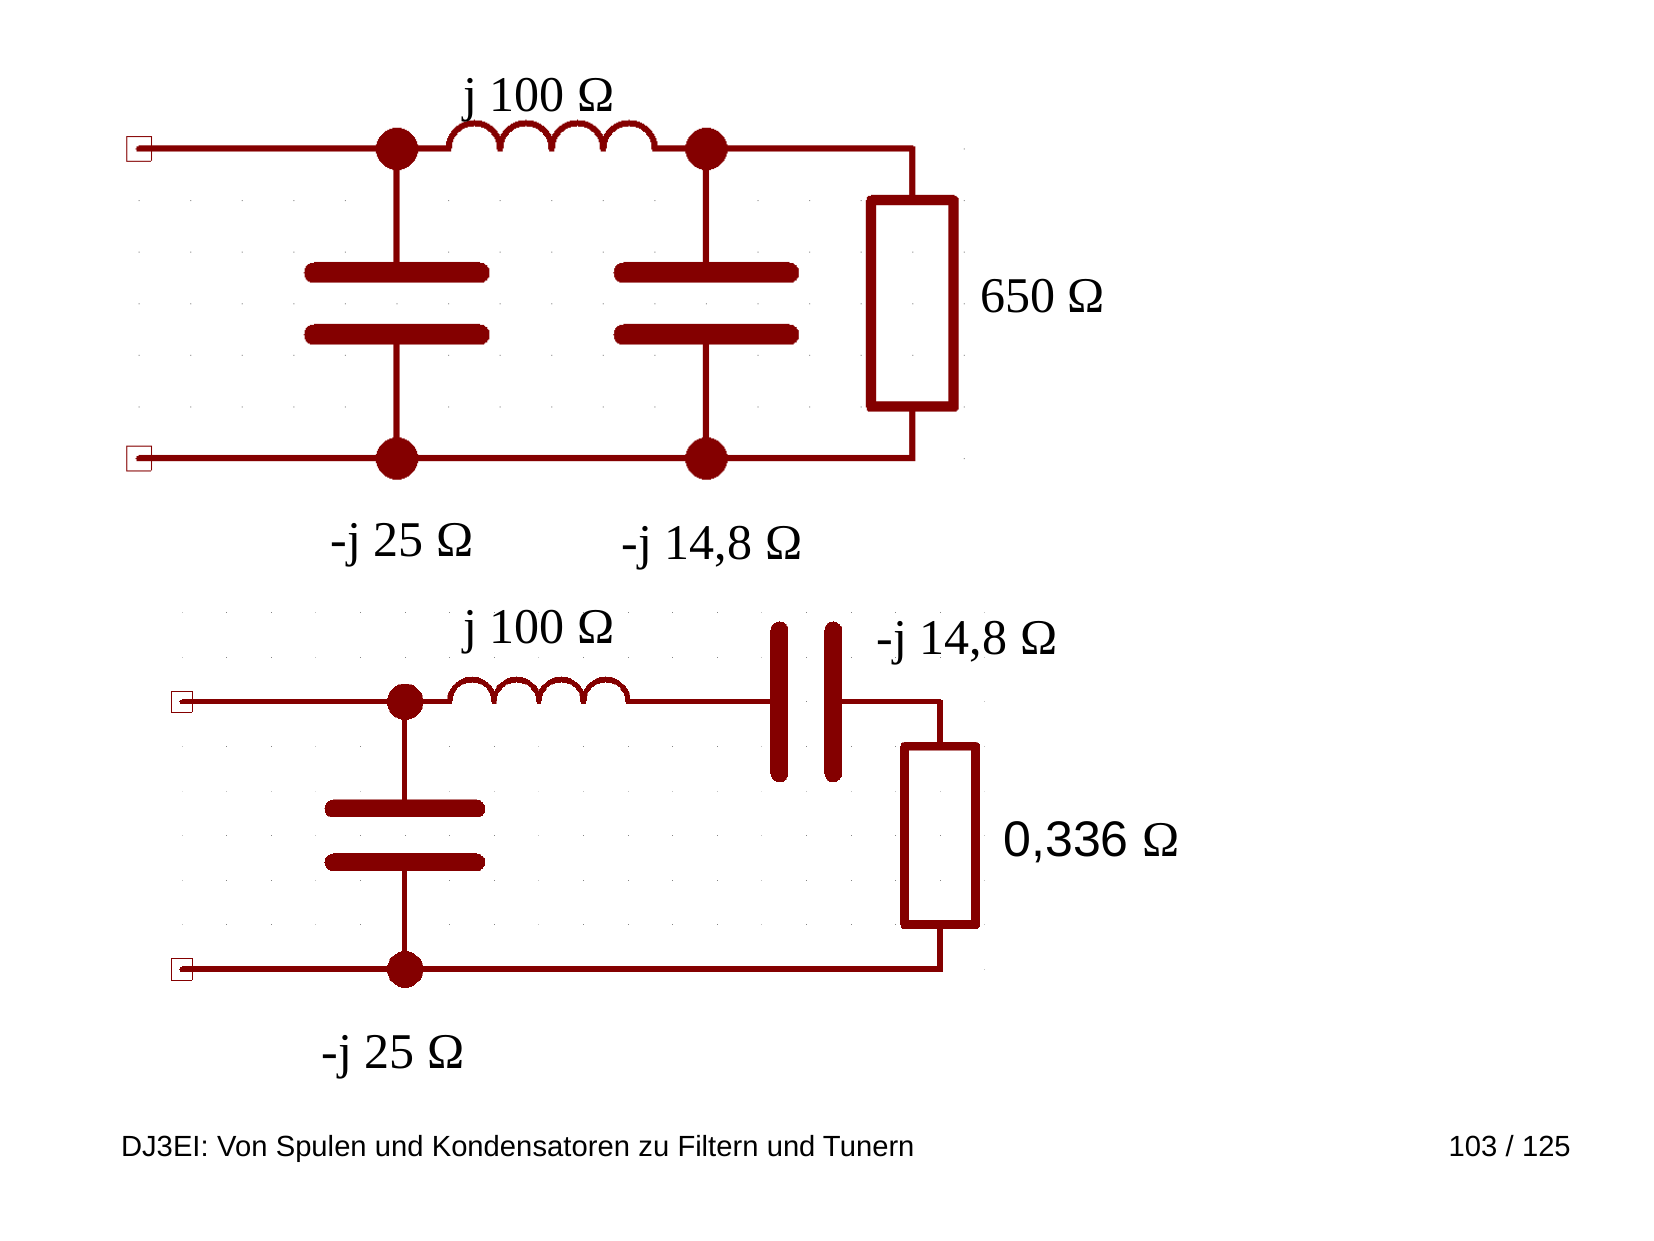

j 100 Ω
650 Ω
-j 25 Ω
-j 14,8 Ω
j 100 Ω
-j 14,8 Ω
0,336 Ω
-j 25 Ω